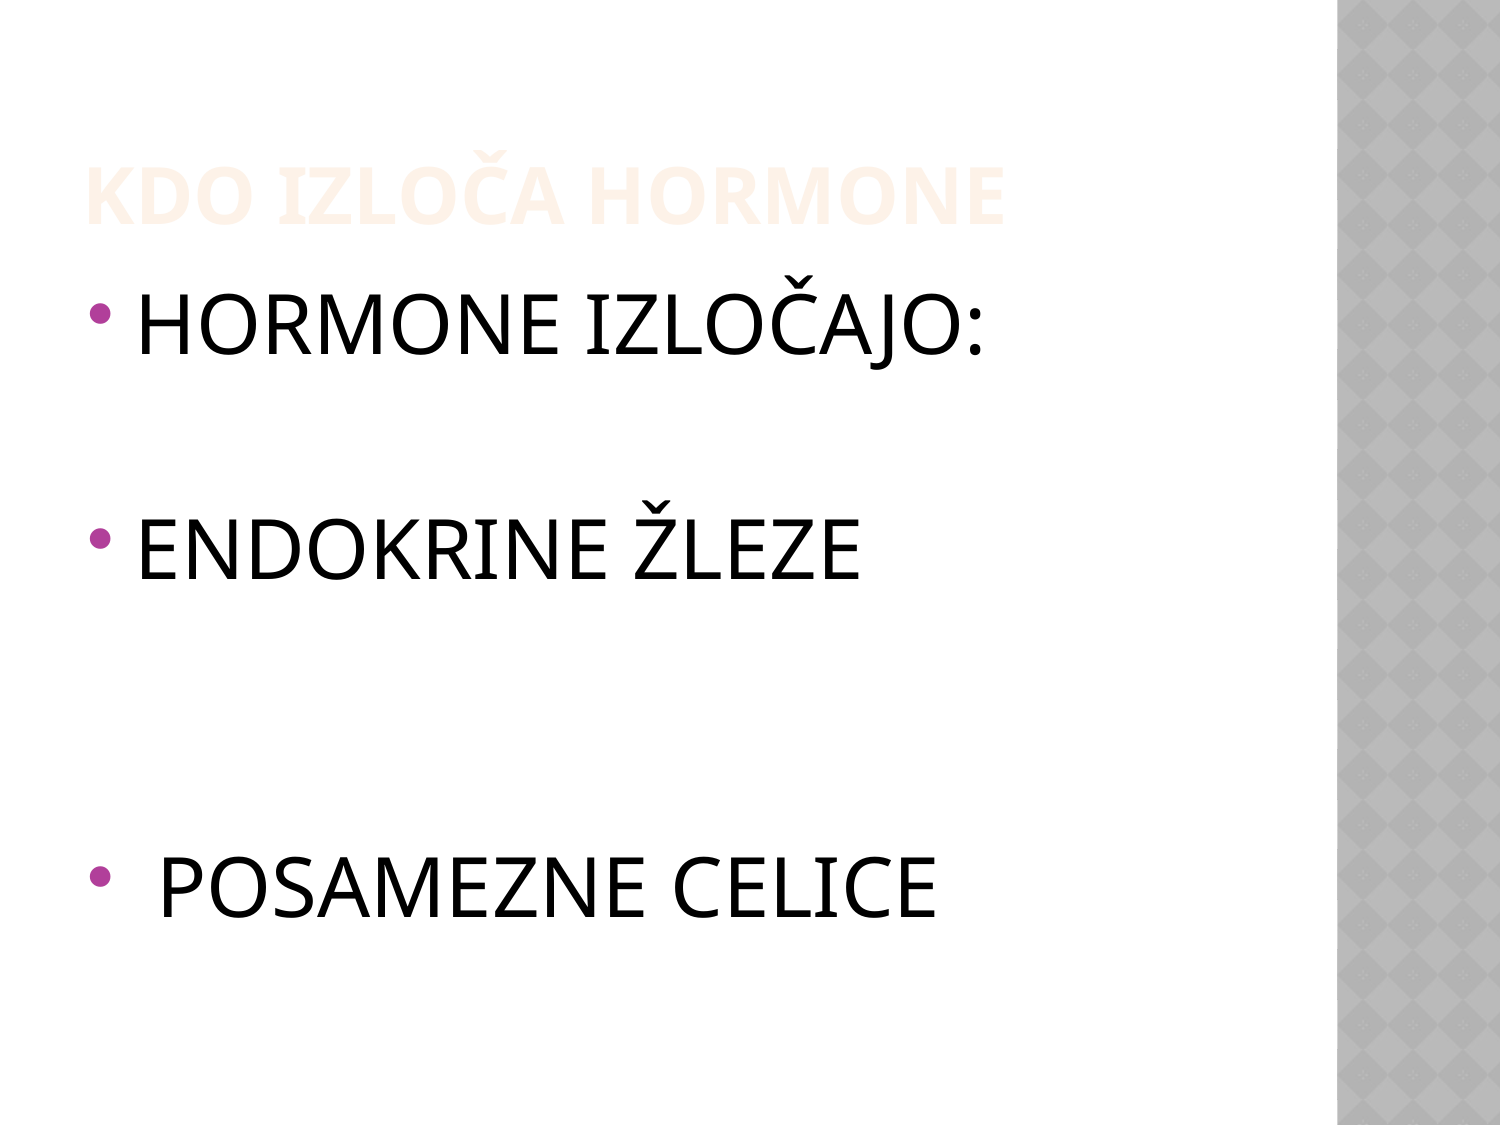

# KDO IZLOČA HORMONE
HORMONE IZLOČAJO:
ENDOKRINE ŽLEZE
 POSAMEZNE CELICE